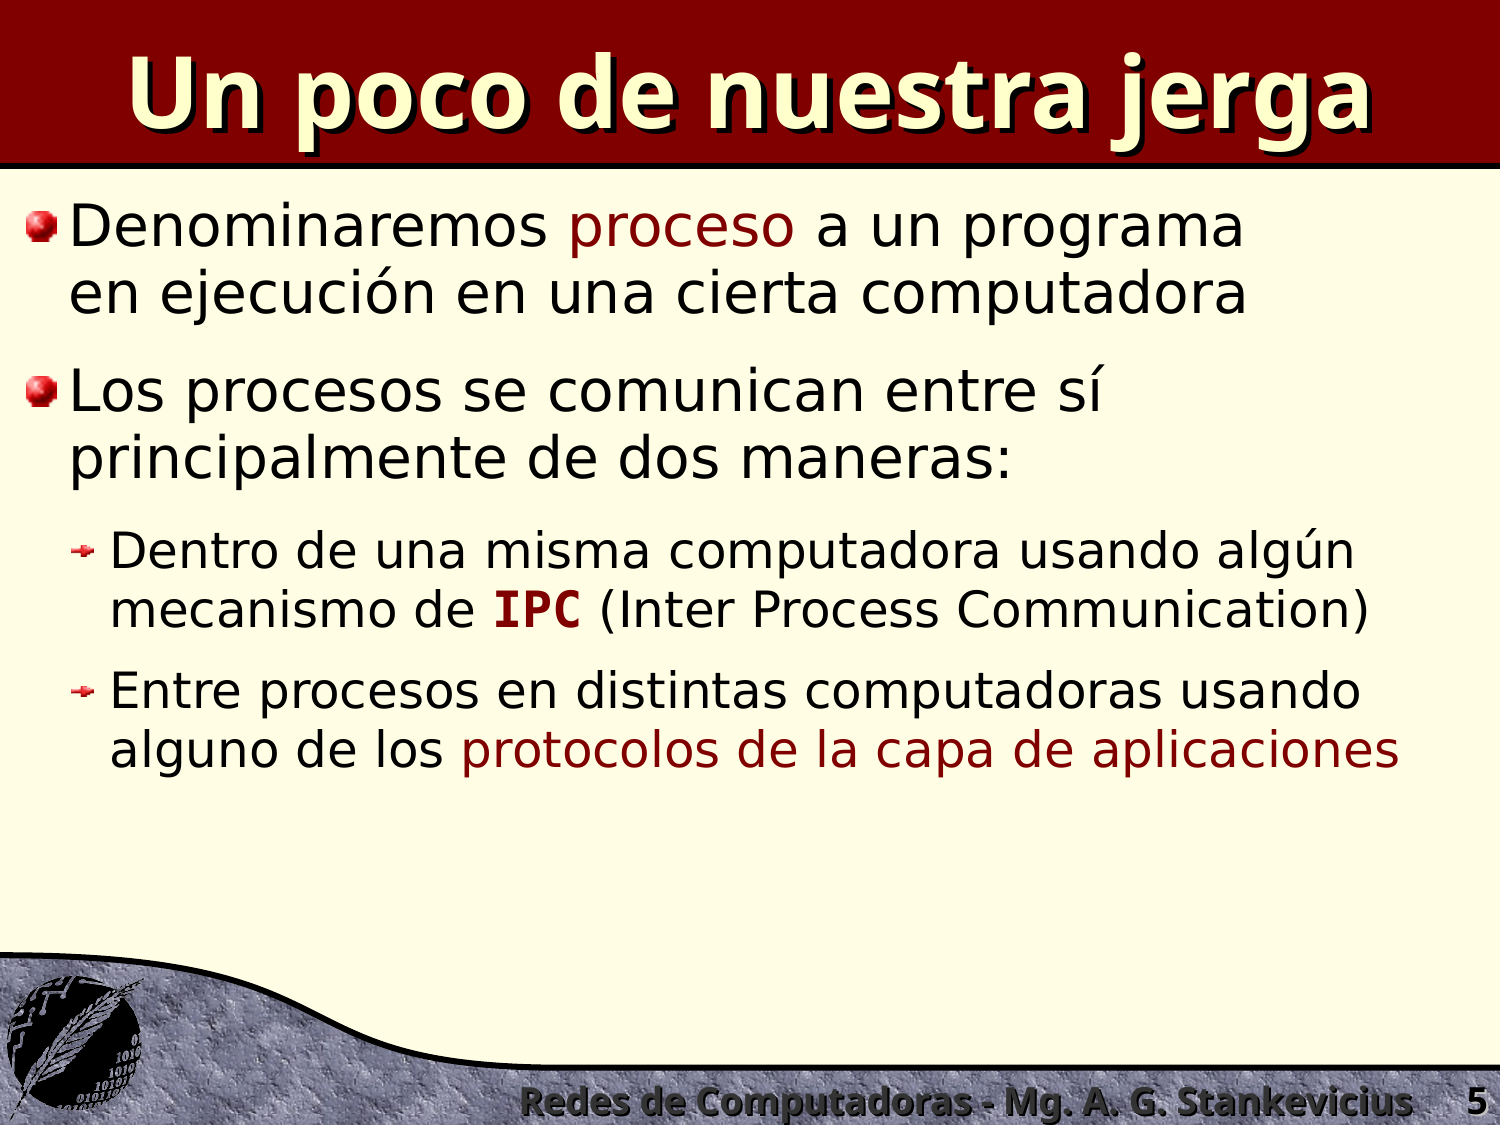

# Un poco de nuestra jerga
Denominaremos proceso a un programa
en ejecución en una cierta computadora
Los procesos se comunican entre sí principalmente de dos maneras:
Dentro de una misma computadora usando algún mecanismo de IPC (Inter Process Communication)
Entre procesos en distintas computadoras usando alguno de los protocolos de la capa de aplicaciones
5